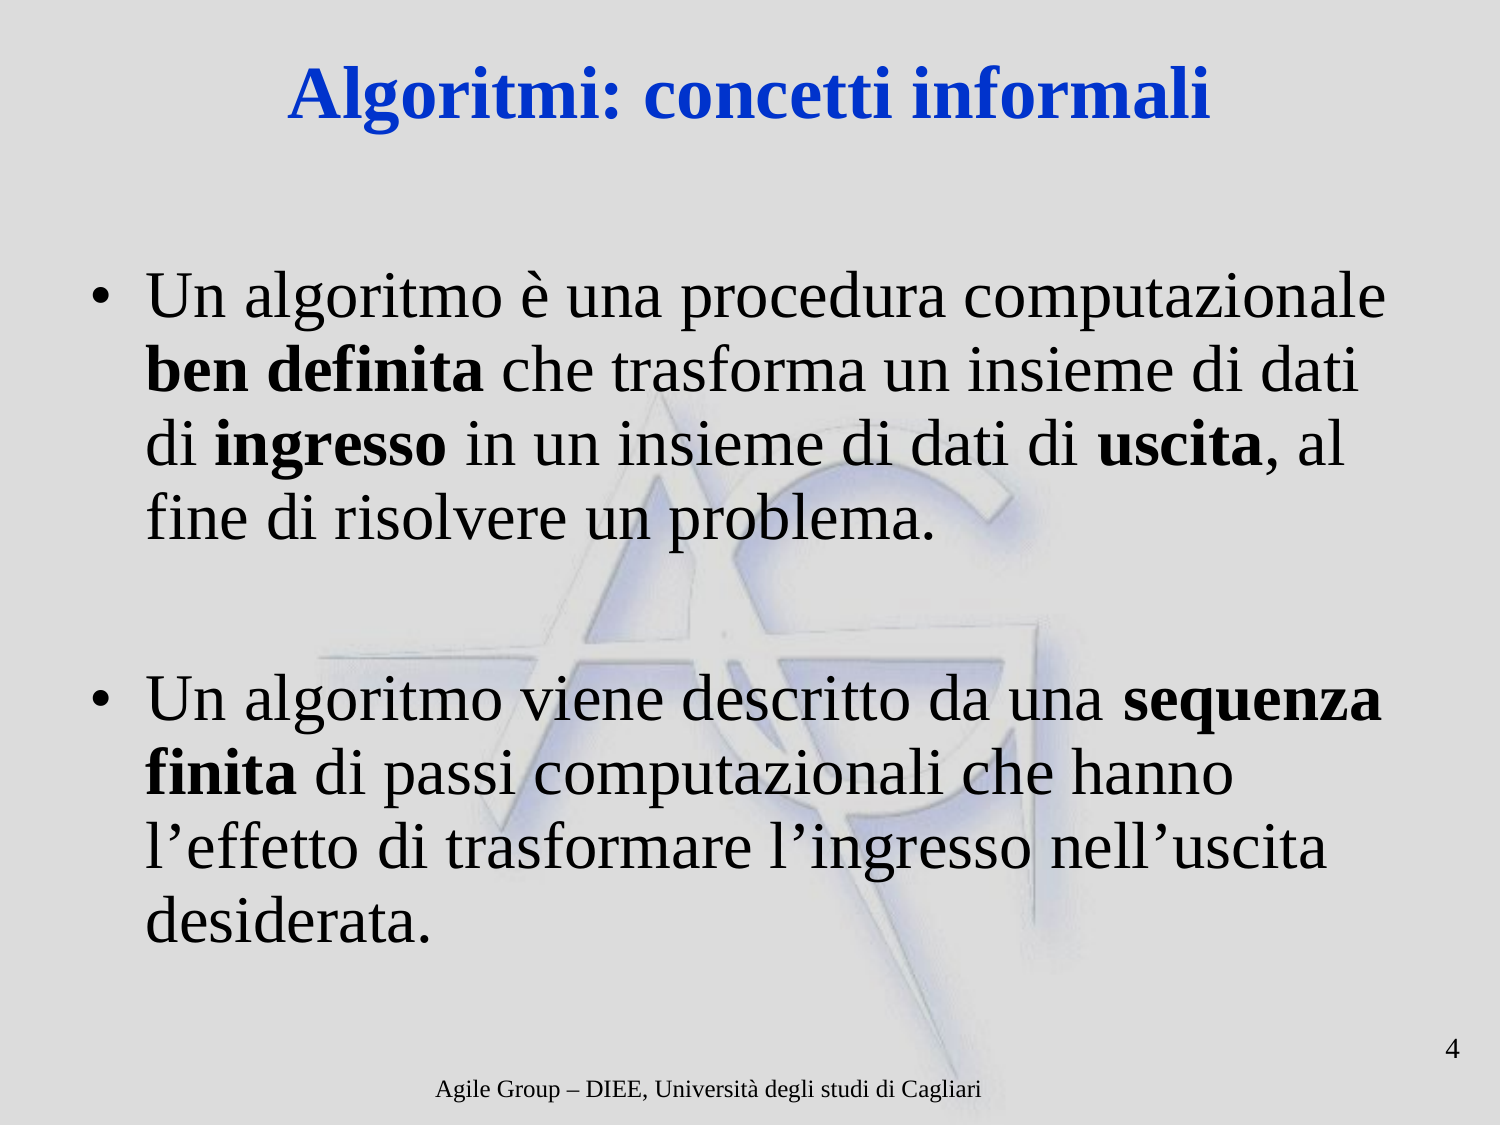

# Algoritmi: concetti informali
Un algoritmo è una procedura computazionale ben definita che trasforma un insieme di dati di ingresso in un insieme di dati di uscita, al fine di risolvere un problema.
Un algoritmo viene descritto da una sequenza finita di passi computazionali che hanno l’effetto di trasformare l’ingresso nell’uscita desiderata.
4